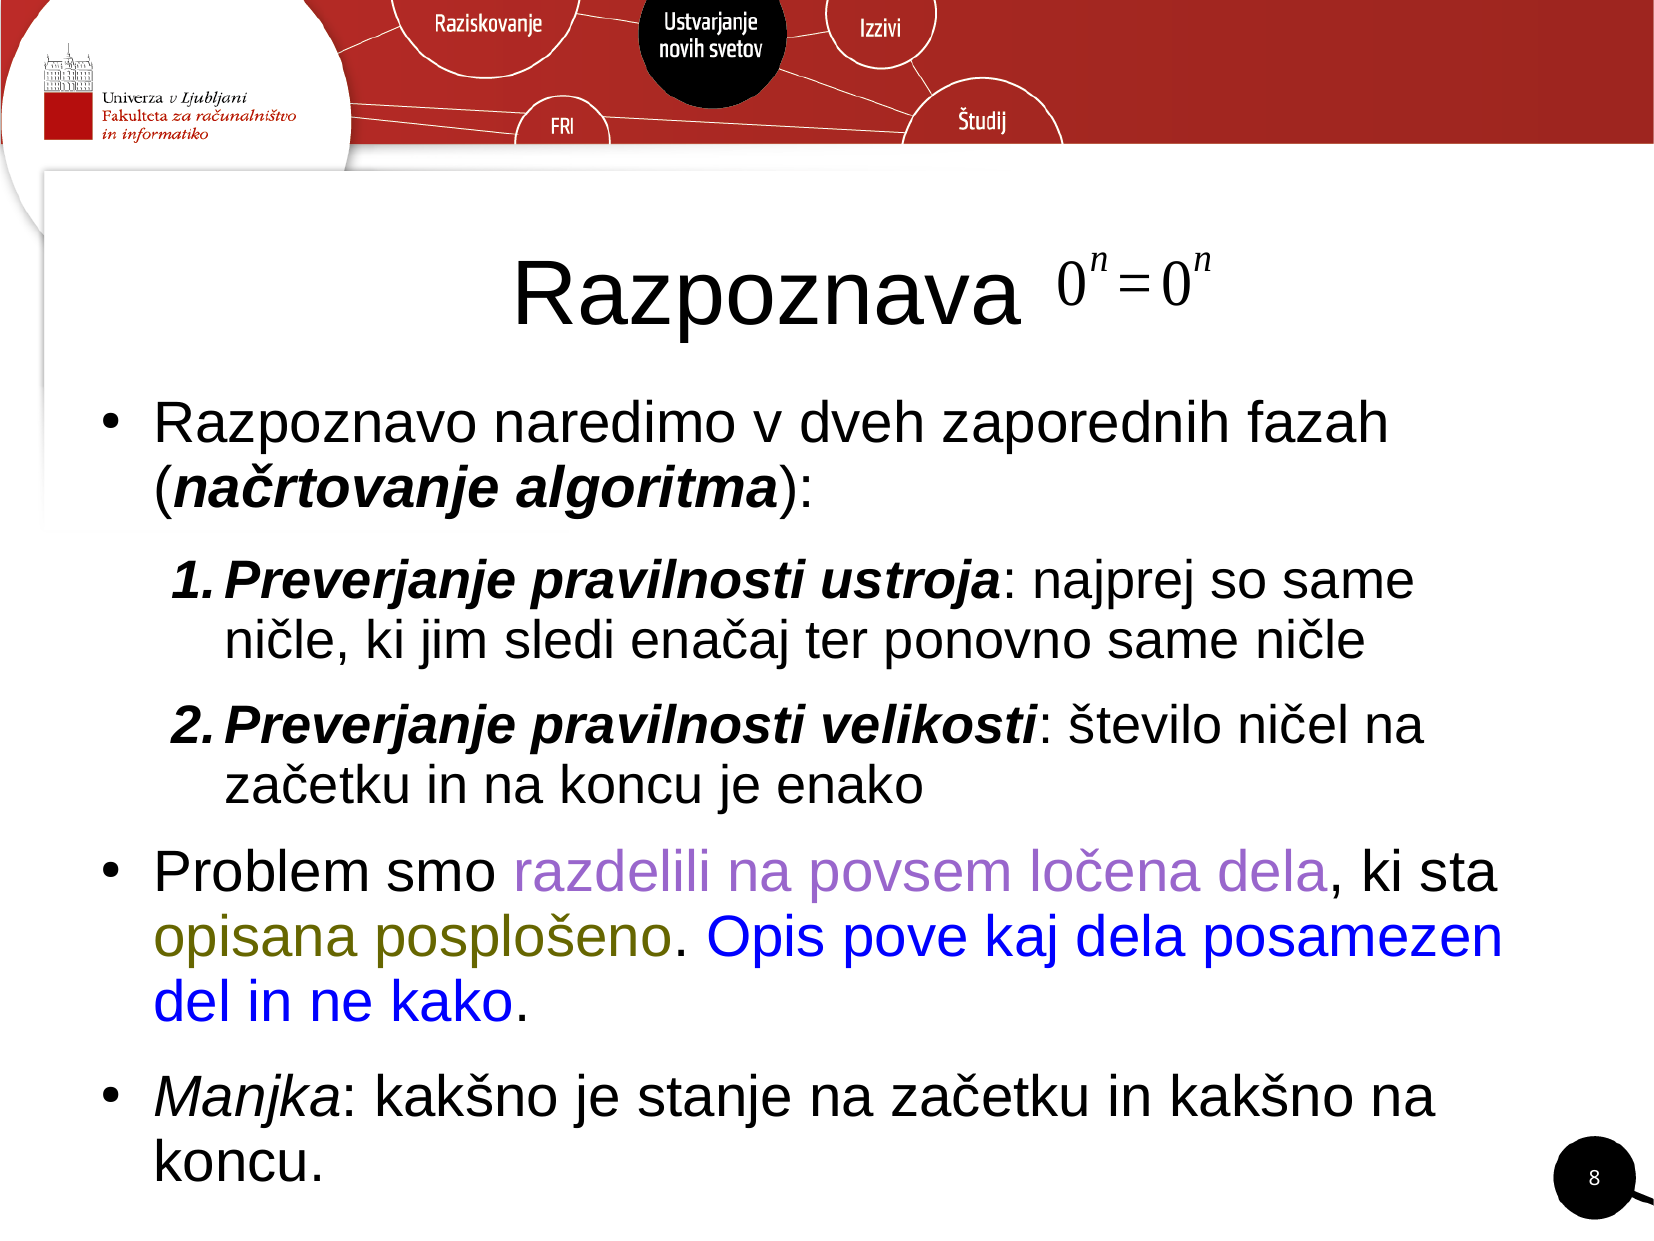

# Razpoznava
Razpoznavo naredimo v dveh zaporednih fazah (načrtovanje algoritma):
Preverjanje pravilnosti ustroja: najprej so same ničle, ki jim sledi enačaj ter ponovno same ničle
Preverjanje pravilnosti velikosti: število ničel na začetku in na koncu je enako
Problem smo razdelili na povsem ločena dela, ki sta opisana posplošeno. Opis pove kaj dela posamezen del in ne kako.
Manjka: kakšno je stanje na začetku in kakšno na koncu.